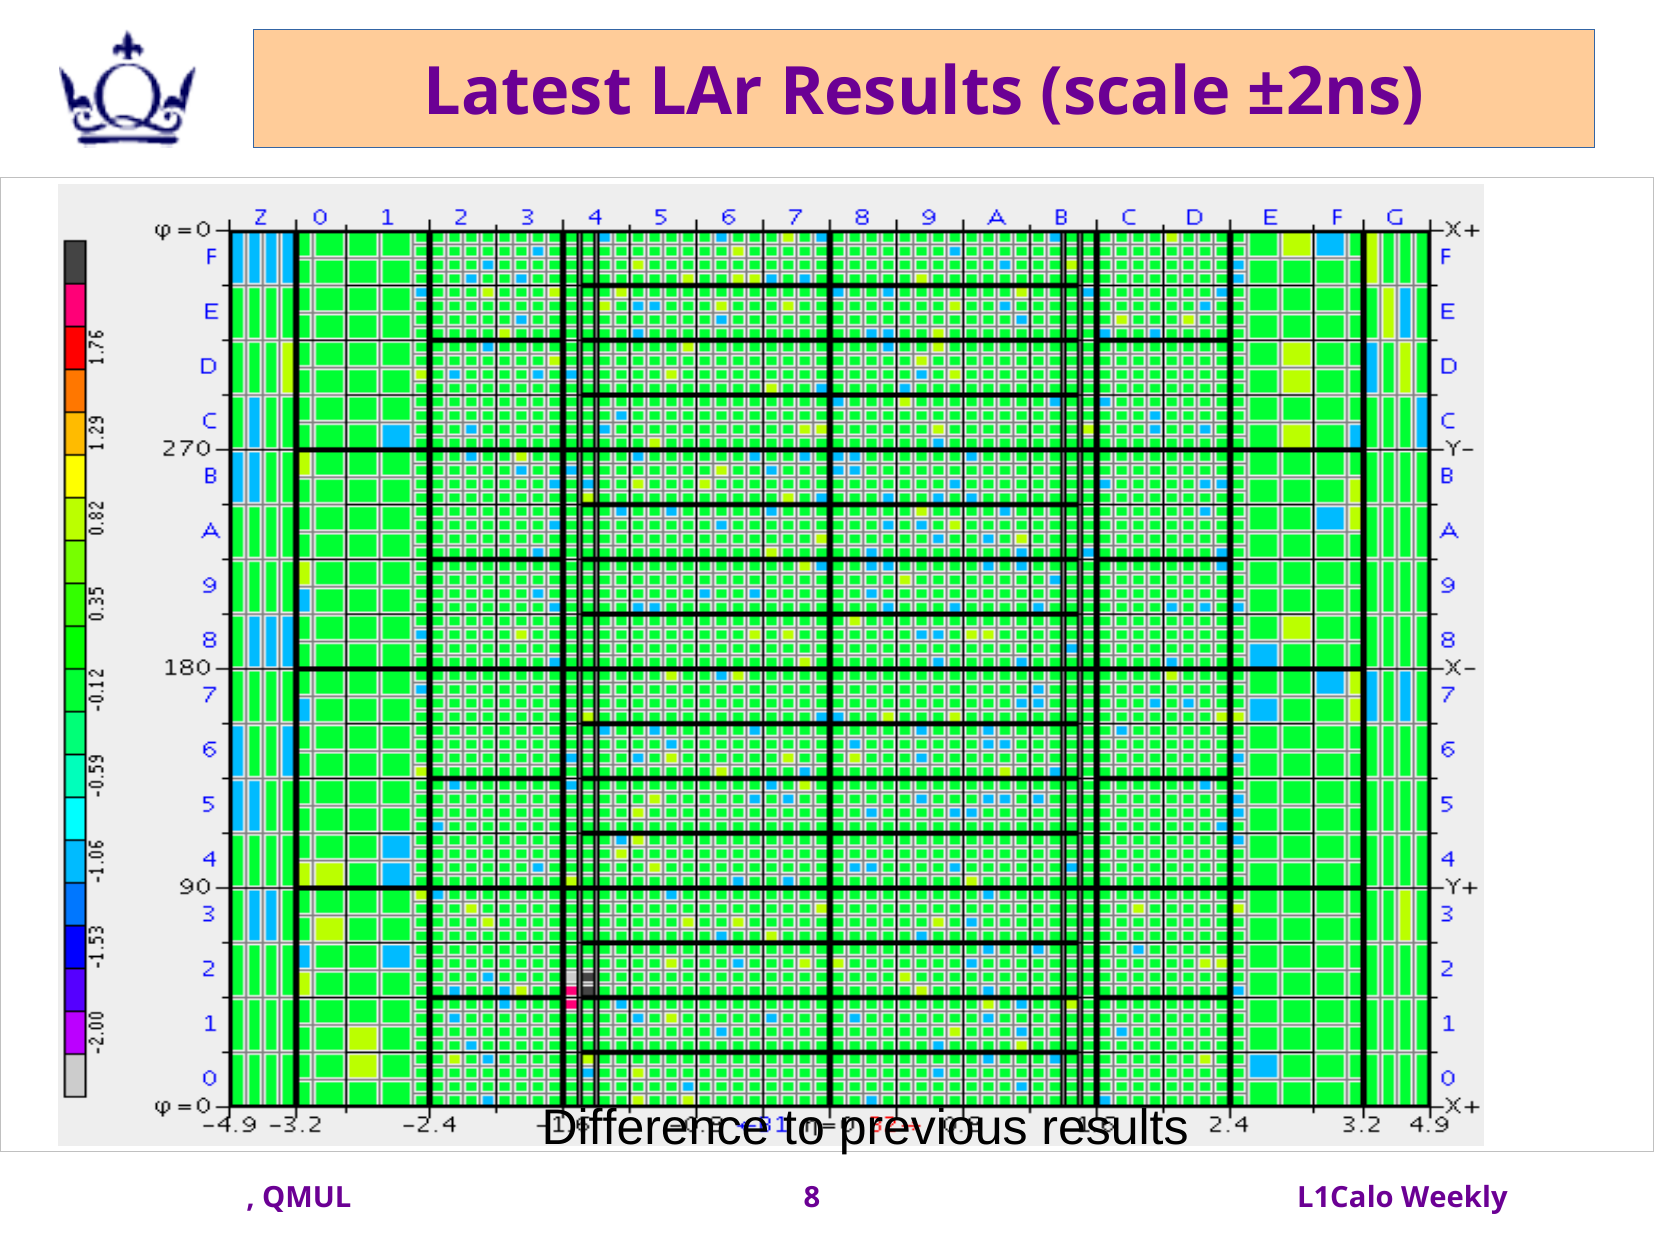

# Latest LAr Results (scale ±2ns)
Difference to previous results